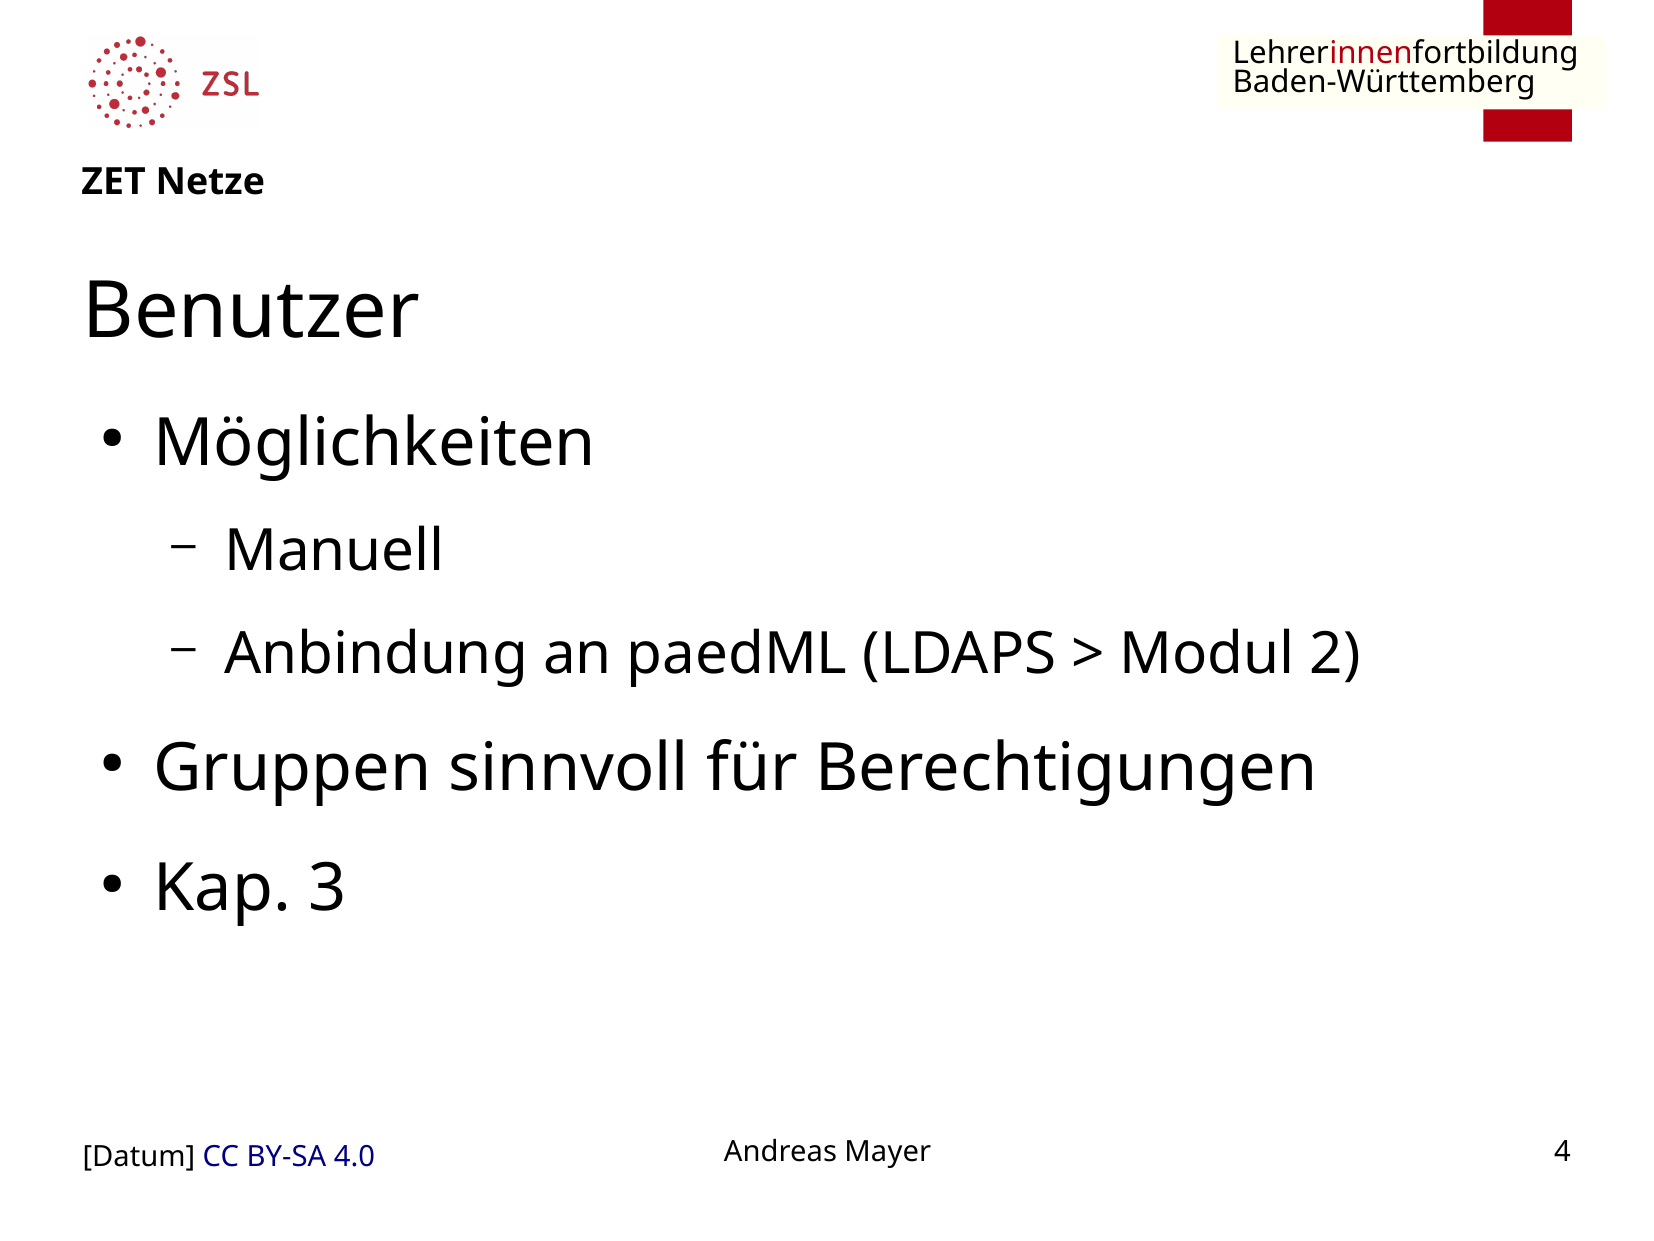

# Benutzer
Möglichkeiten
Manuell
Anbindung an paedML (LDAPS > Modul 2)
Gruppen sinnvoll für Berechtigungen
Kap. 3
4